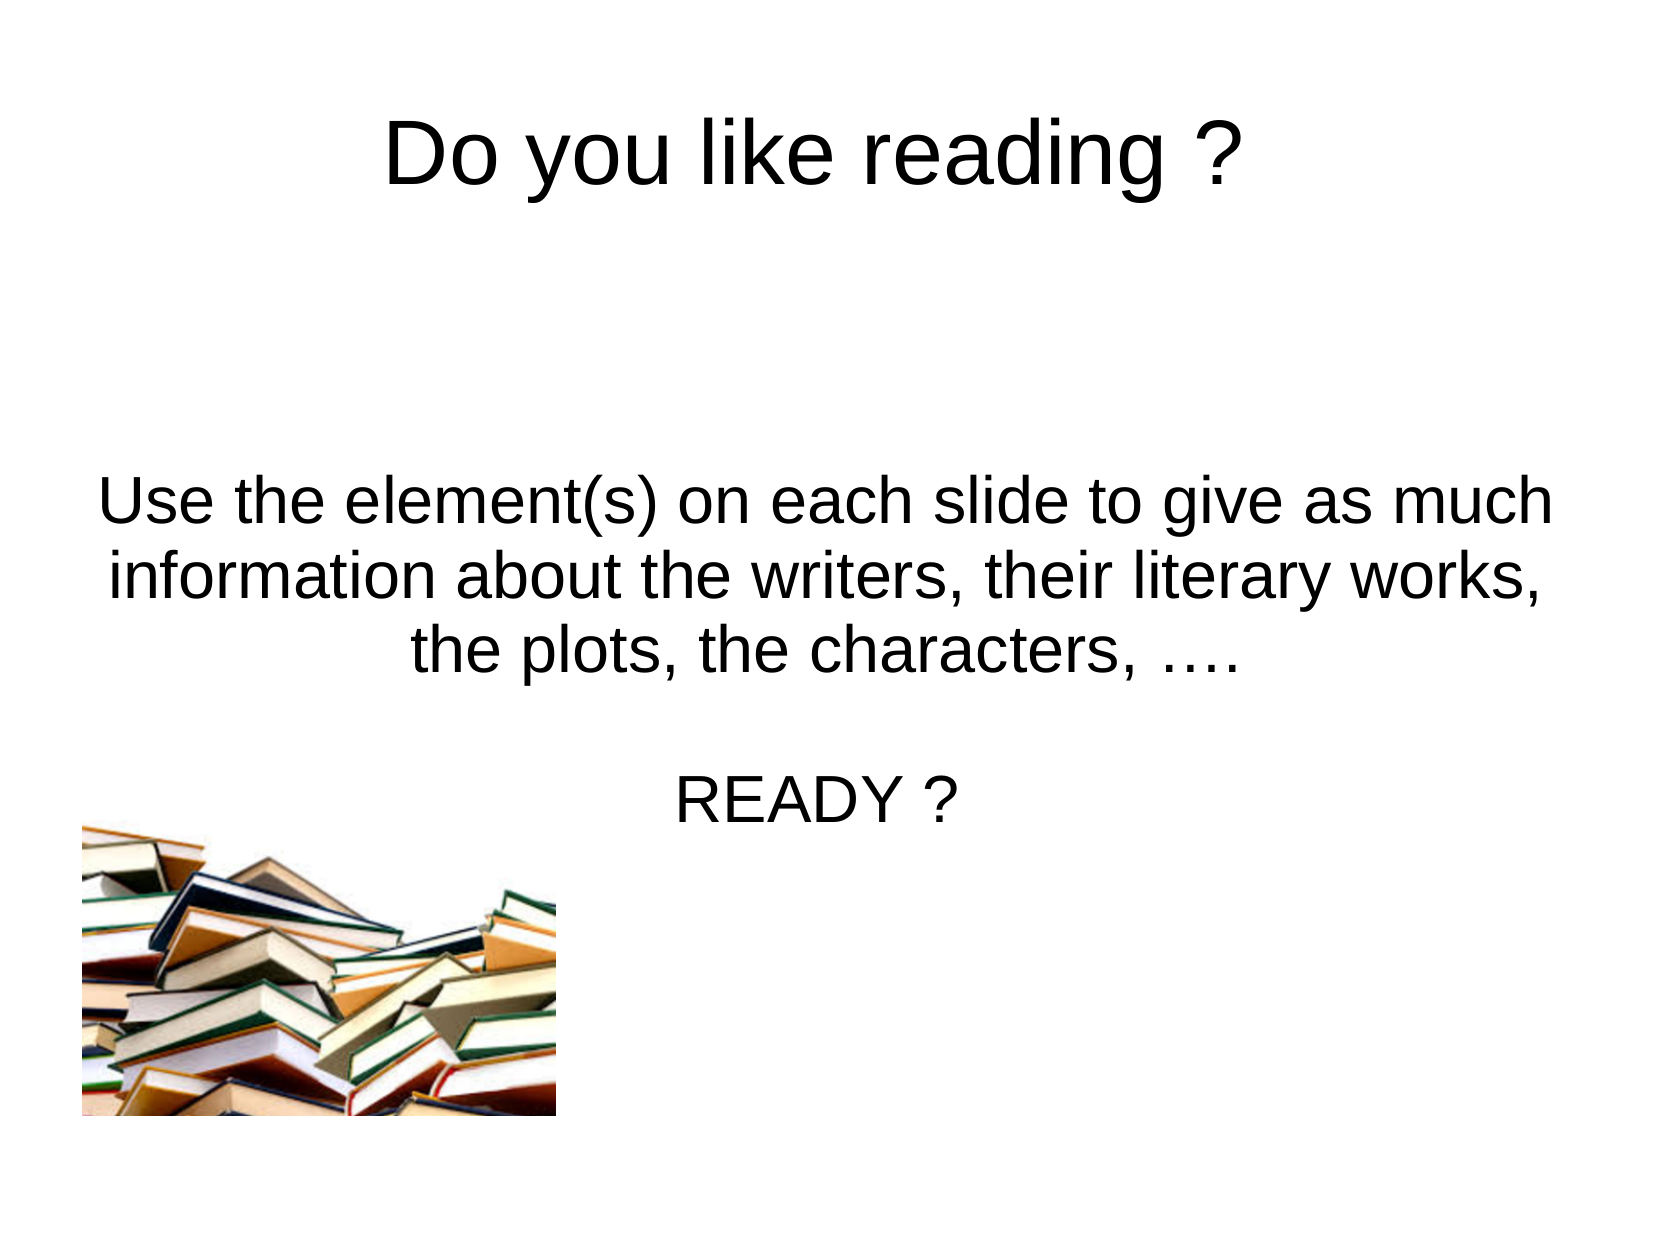

# Do you like reading ?
Use the element(s) on each slide to give as much information about the writers, their literary works, the plots, the characters, ….
READY ?